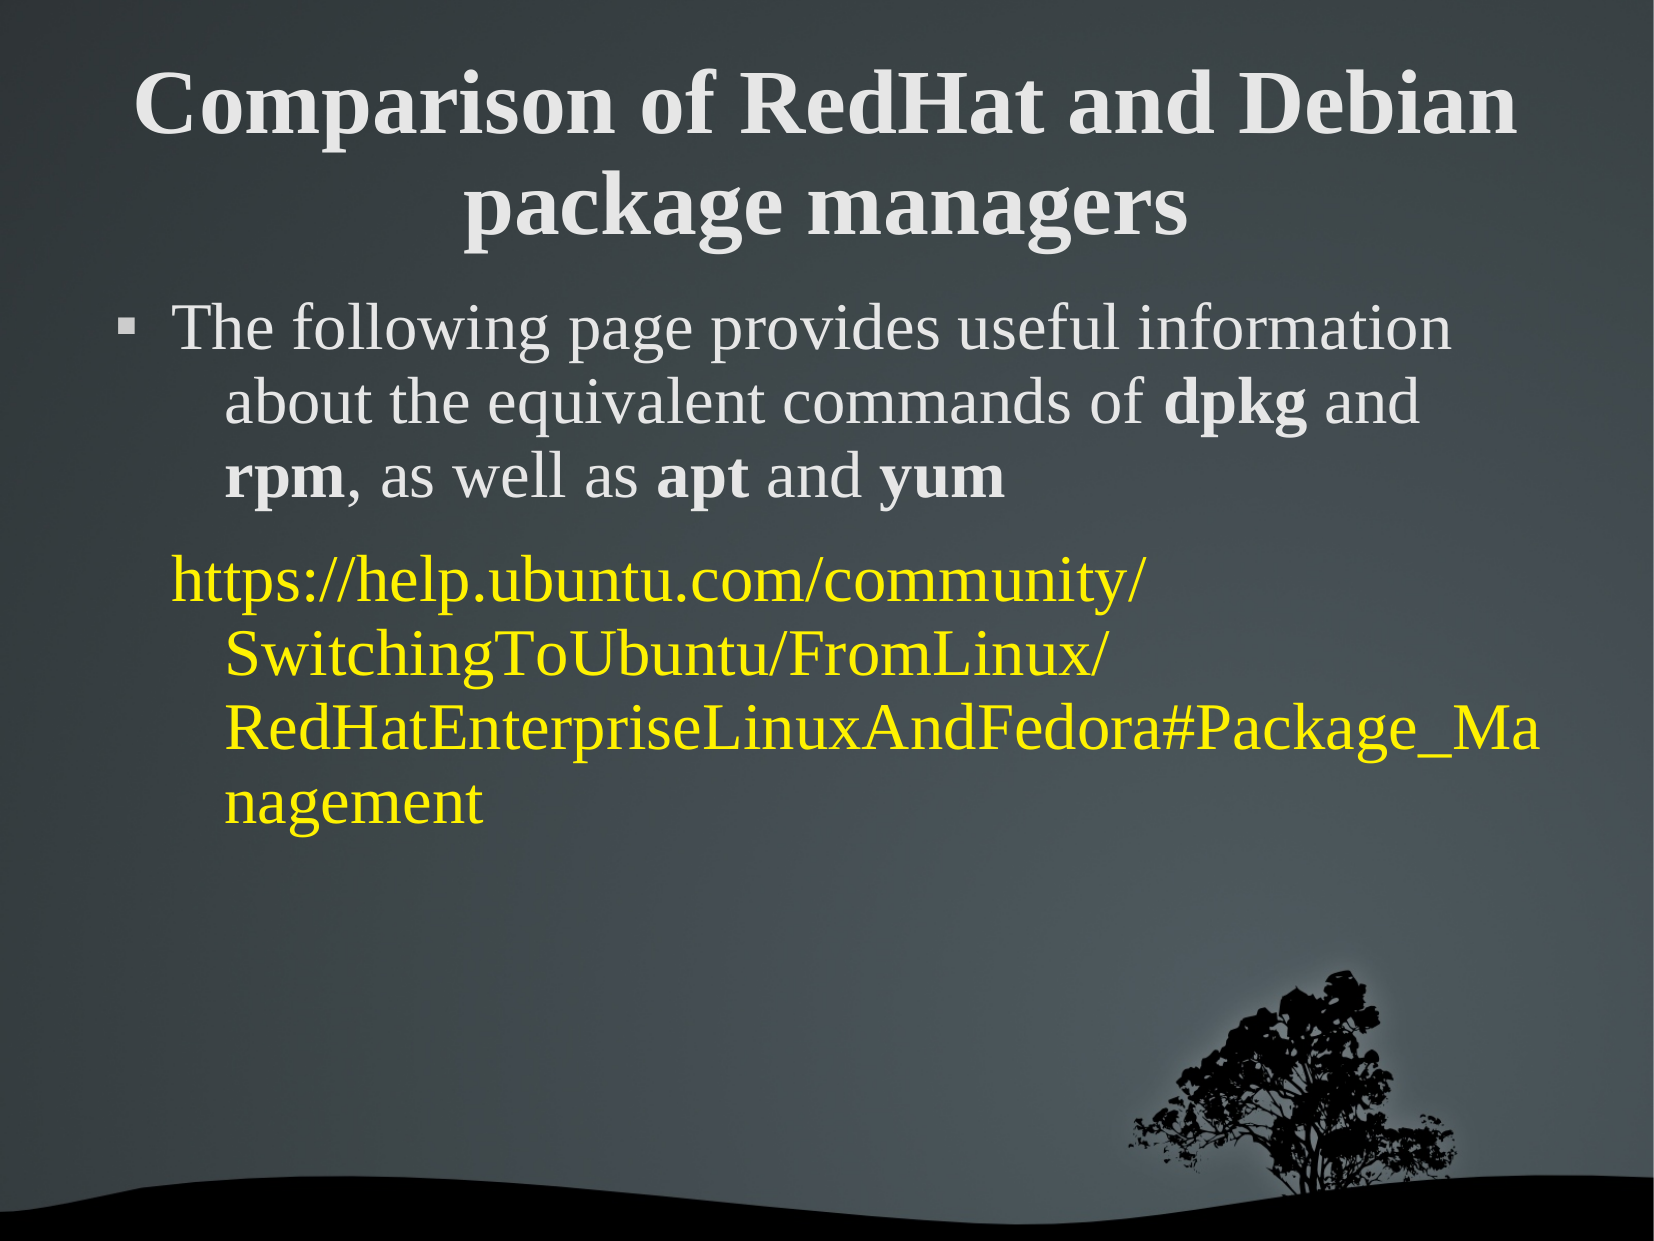

# Comparison of RedHat and Debian package managers
The following page provides useful information about the equivalent commands of dpkg and rpm, as well as apt and yum
https://help.ubuntu.com/community/SwitchingToUbuntu/FromLinux/RedHatEnterpriseLinuxAndFedora#Package_Management